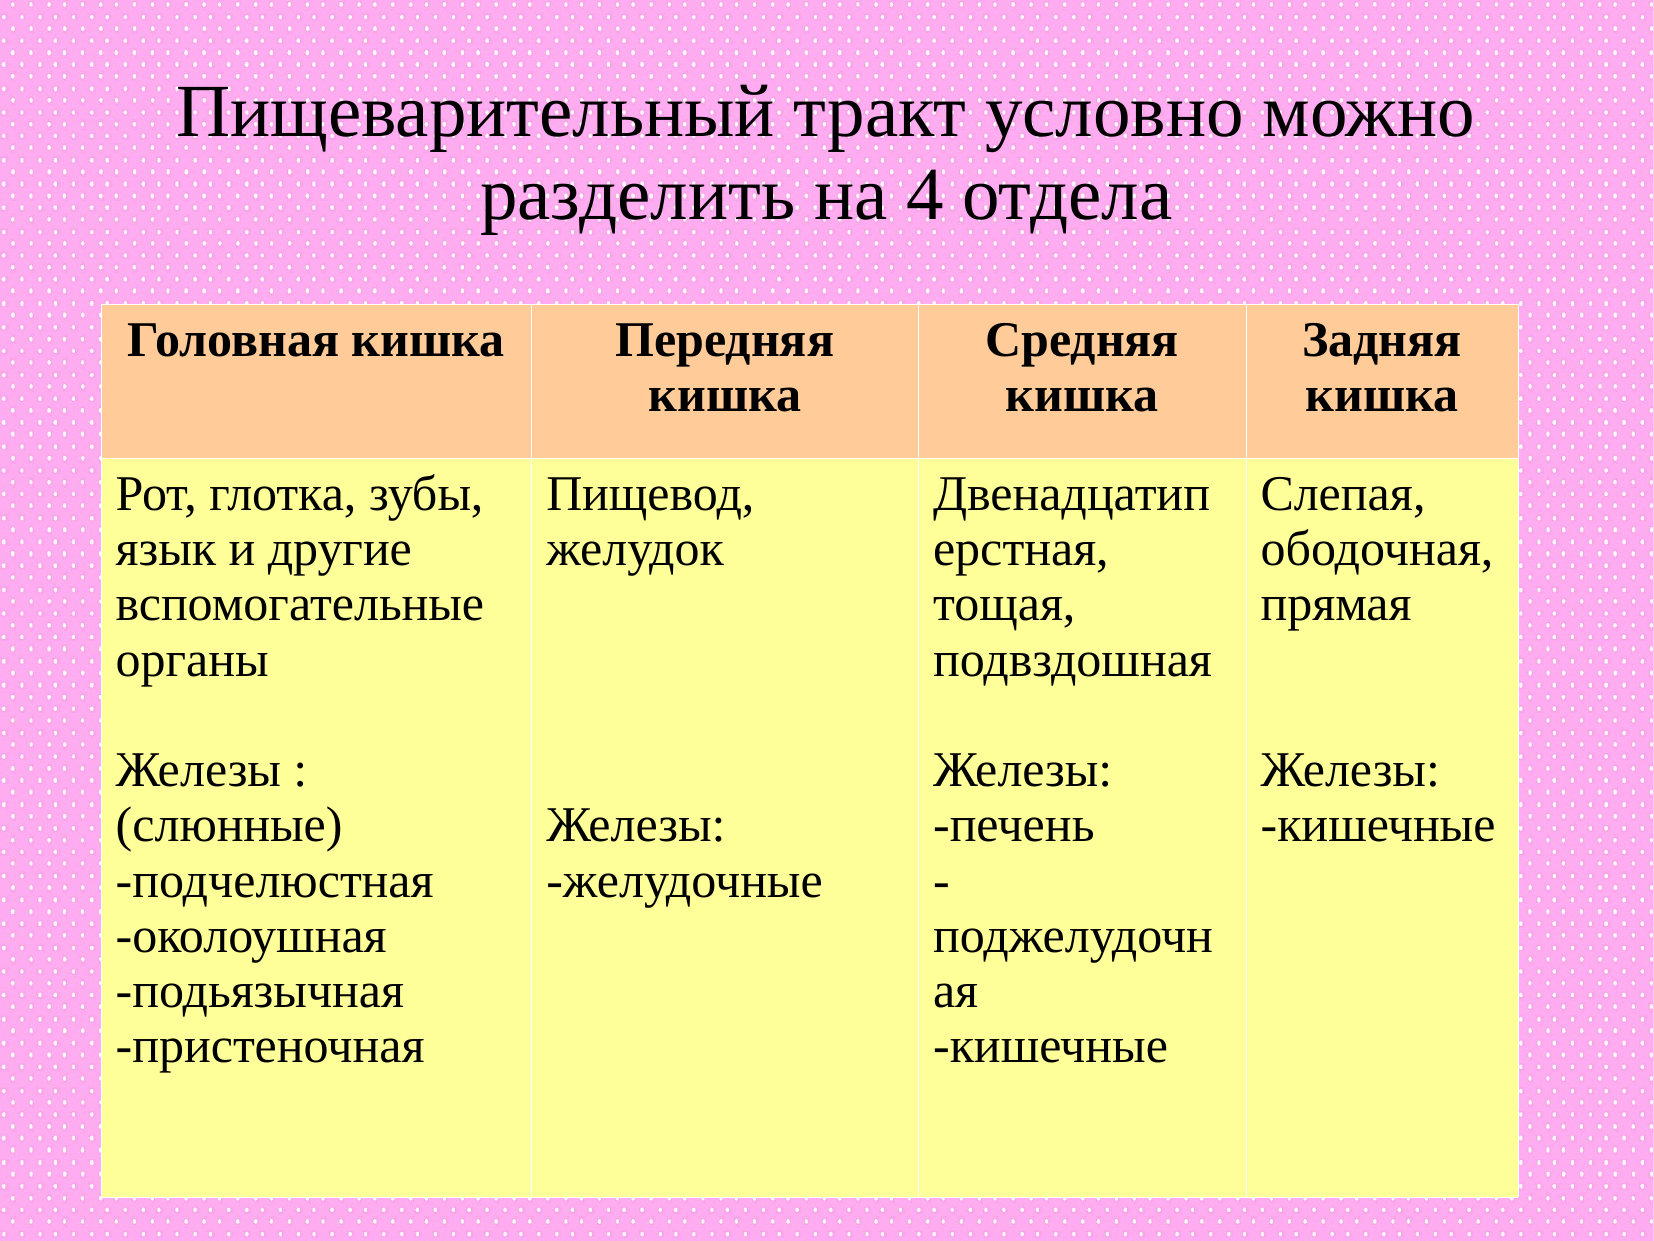

# Пищеварительный тракт условно можно разделить на 4 отдела
| Головная кишка | Передняя кишка | Средняя кишка | Задняя кишка |
| --- | --- | --- | --- |
| Рот, глотка, зубы, язык и другие вспомогательные органы Железы : (слюнные) -подчелюстная -околоушная -подьязычная -пристеночная | Пищевод, желудок Железы: -желудочные | Двенадцатиперстная, тощая, подвздошная Железы: -печень -поджелудочная -кишечные | Слепая, ободочная, прямая Железы: -кишечные |